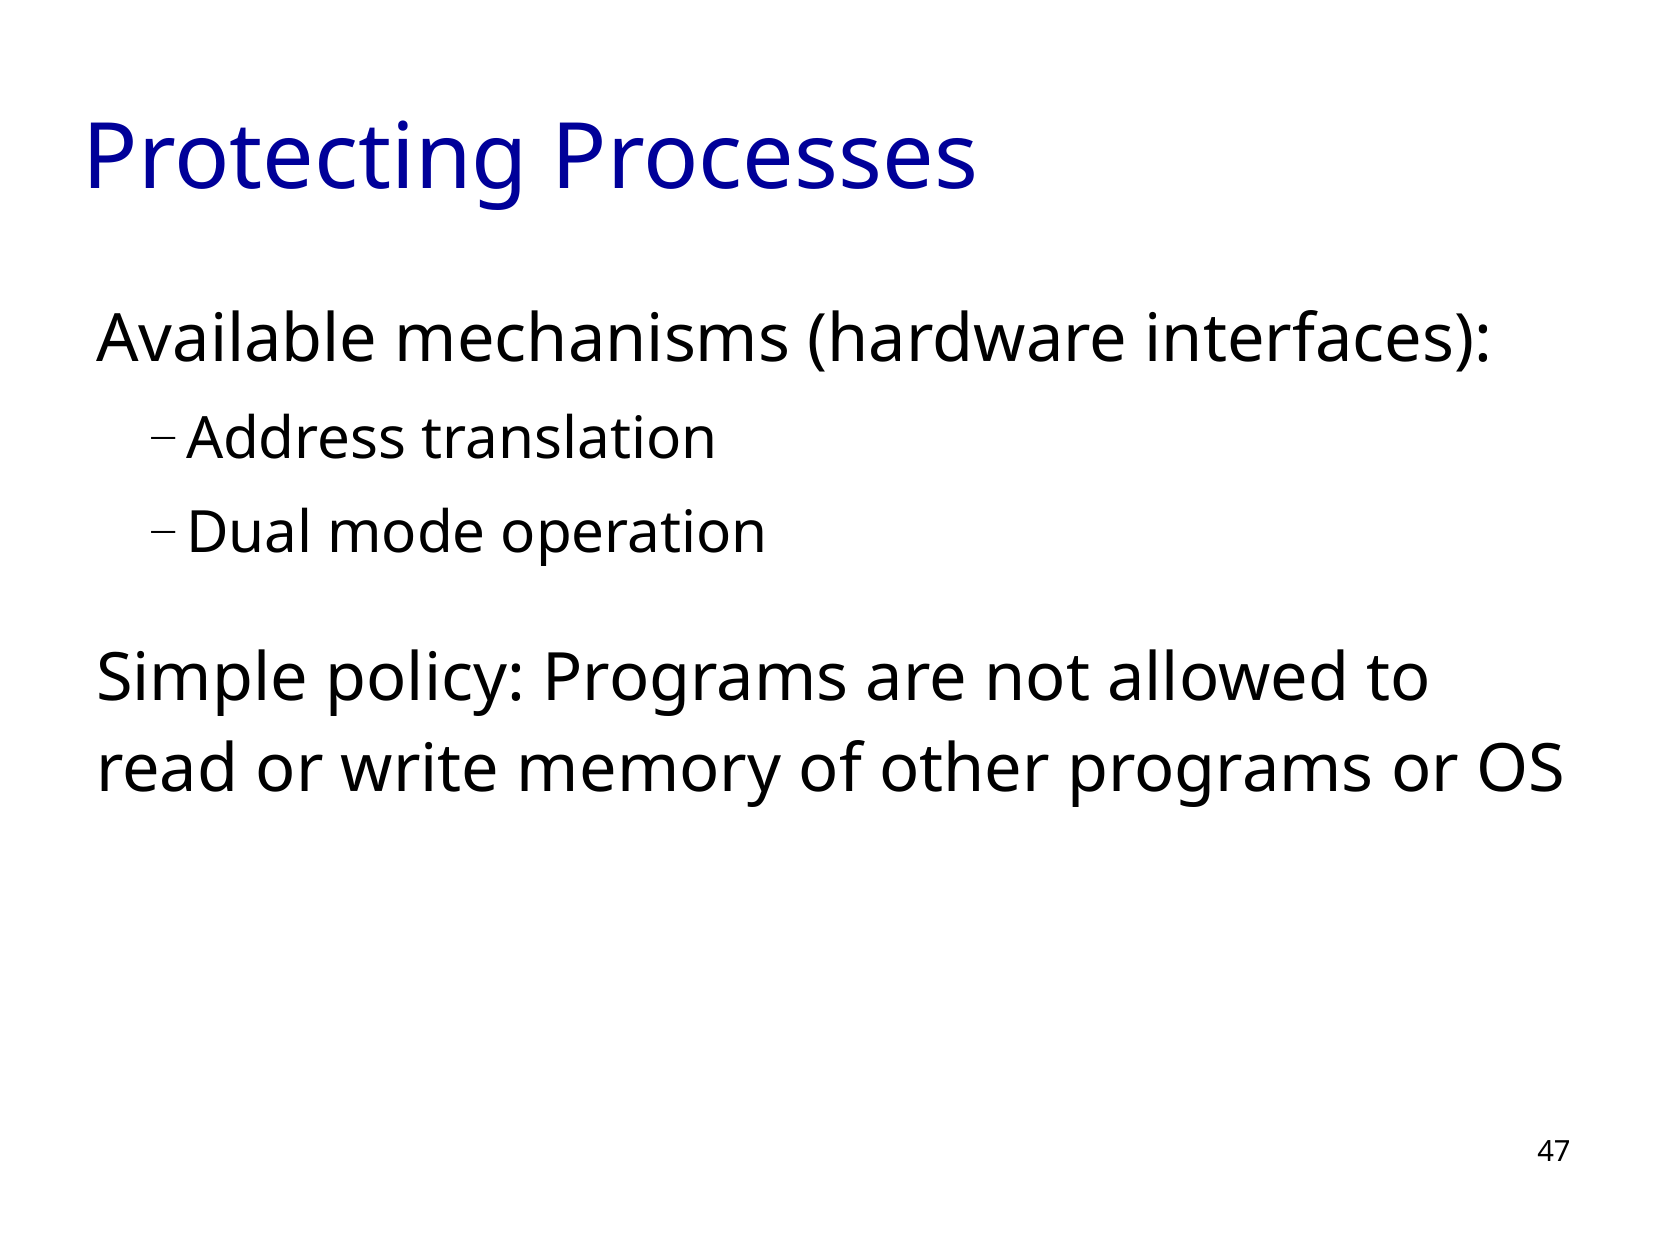

# Protecting Processes
Available mechanisms (hardware interfaces):
Address translation
Dual mode operation
Simple policy: Programs are not allowed to read or write memory of other programs or OS
47